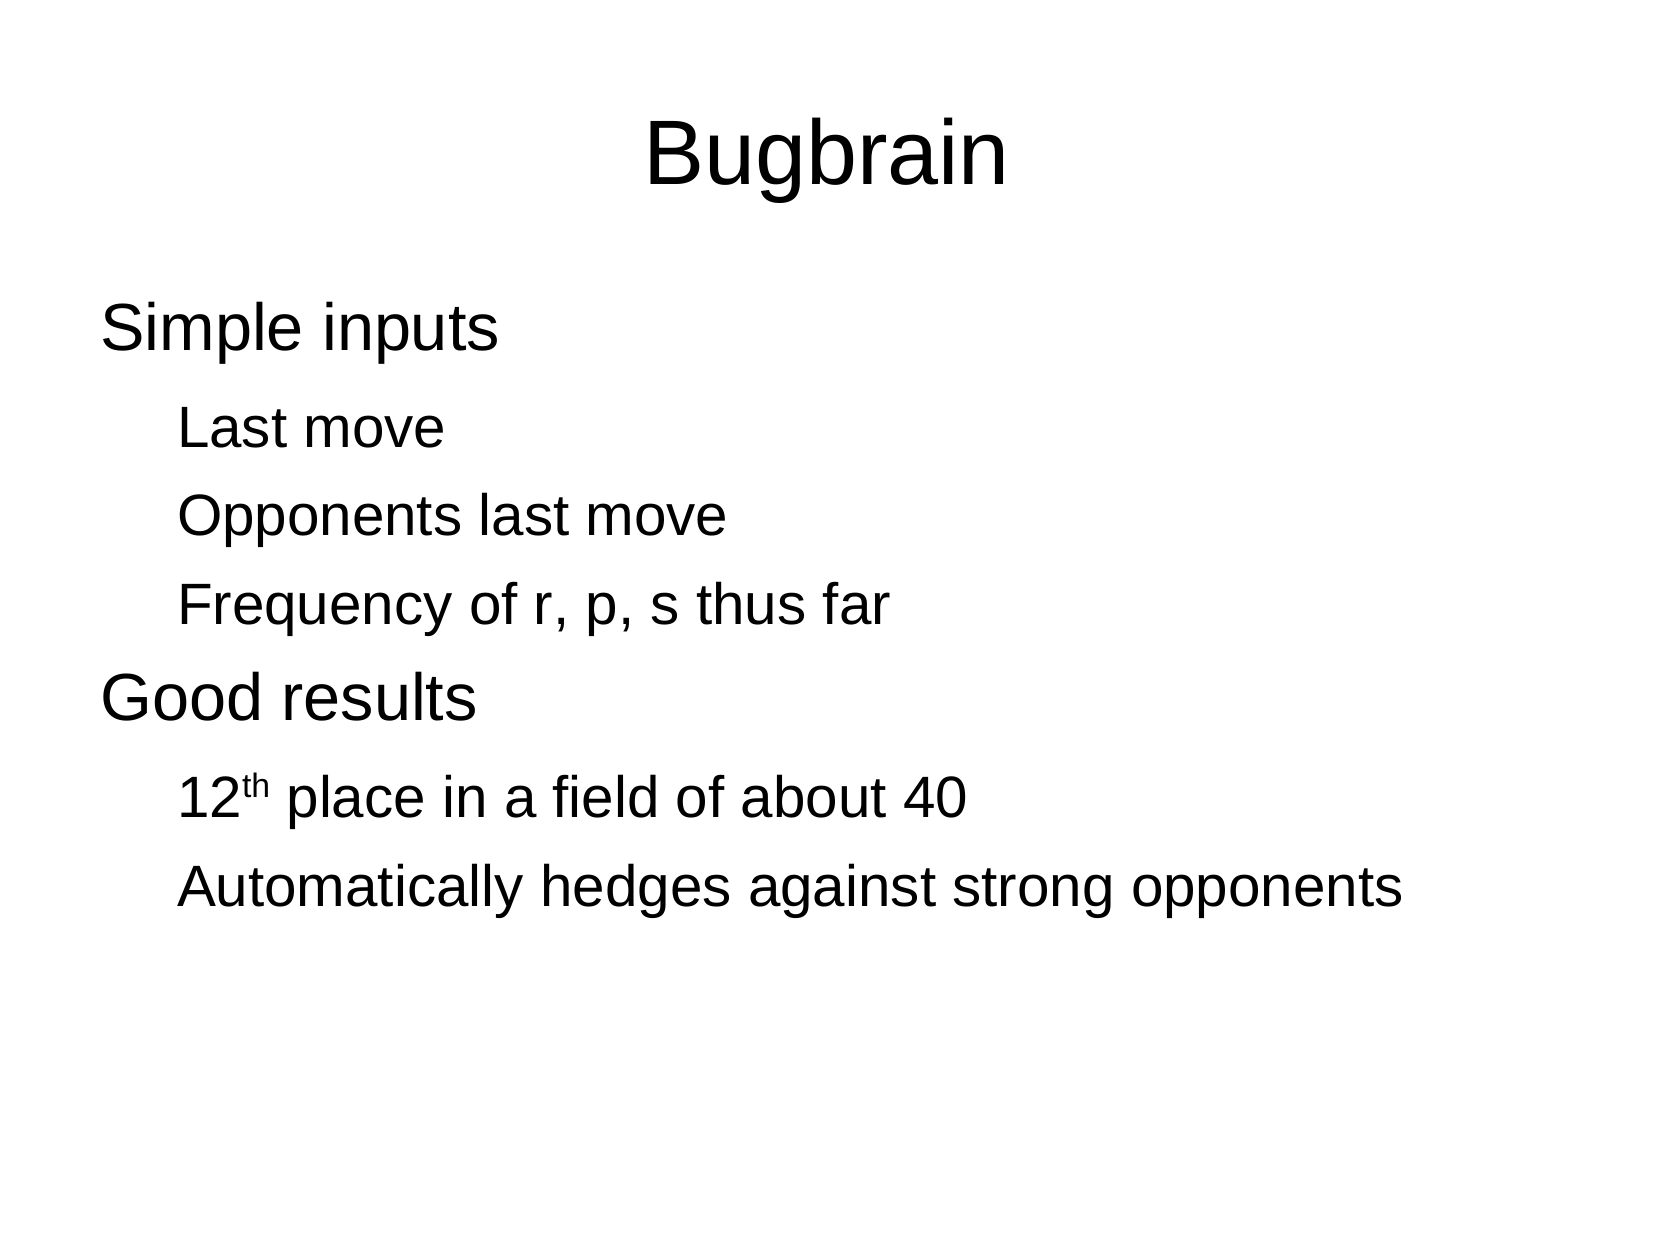

# Bugbrain
Simple inputs
Last move
Opponents last move
Frequency of r, p, s thus far
Good results
12th place in a field of about 40
Automatically hedges against strong opponents